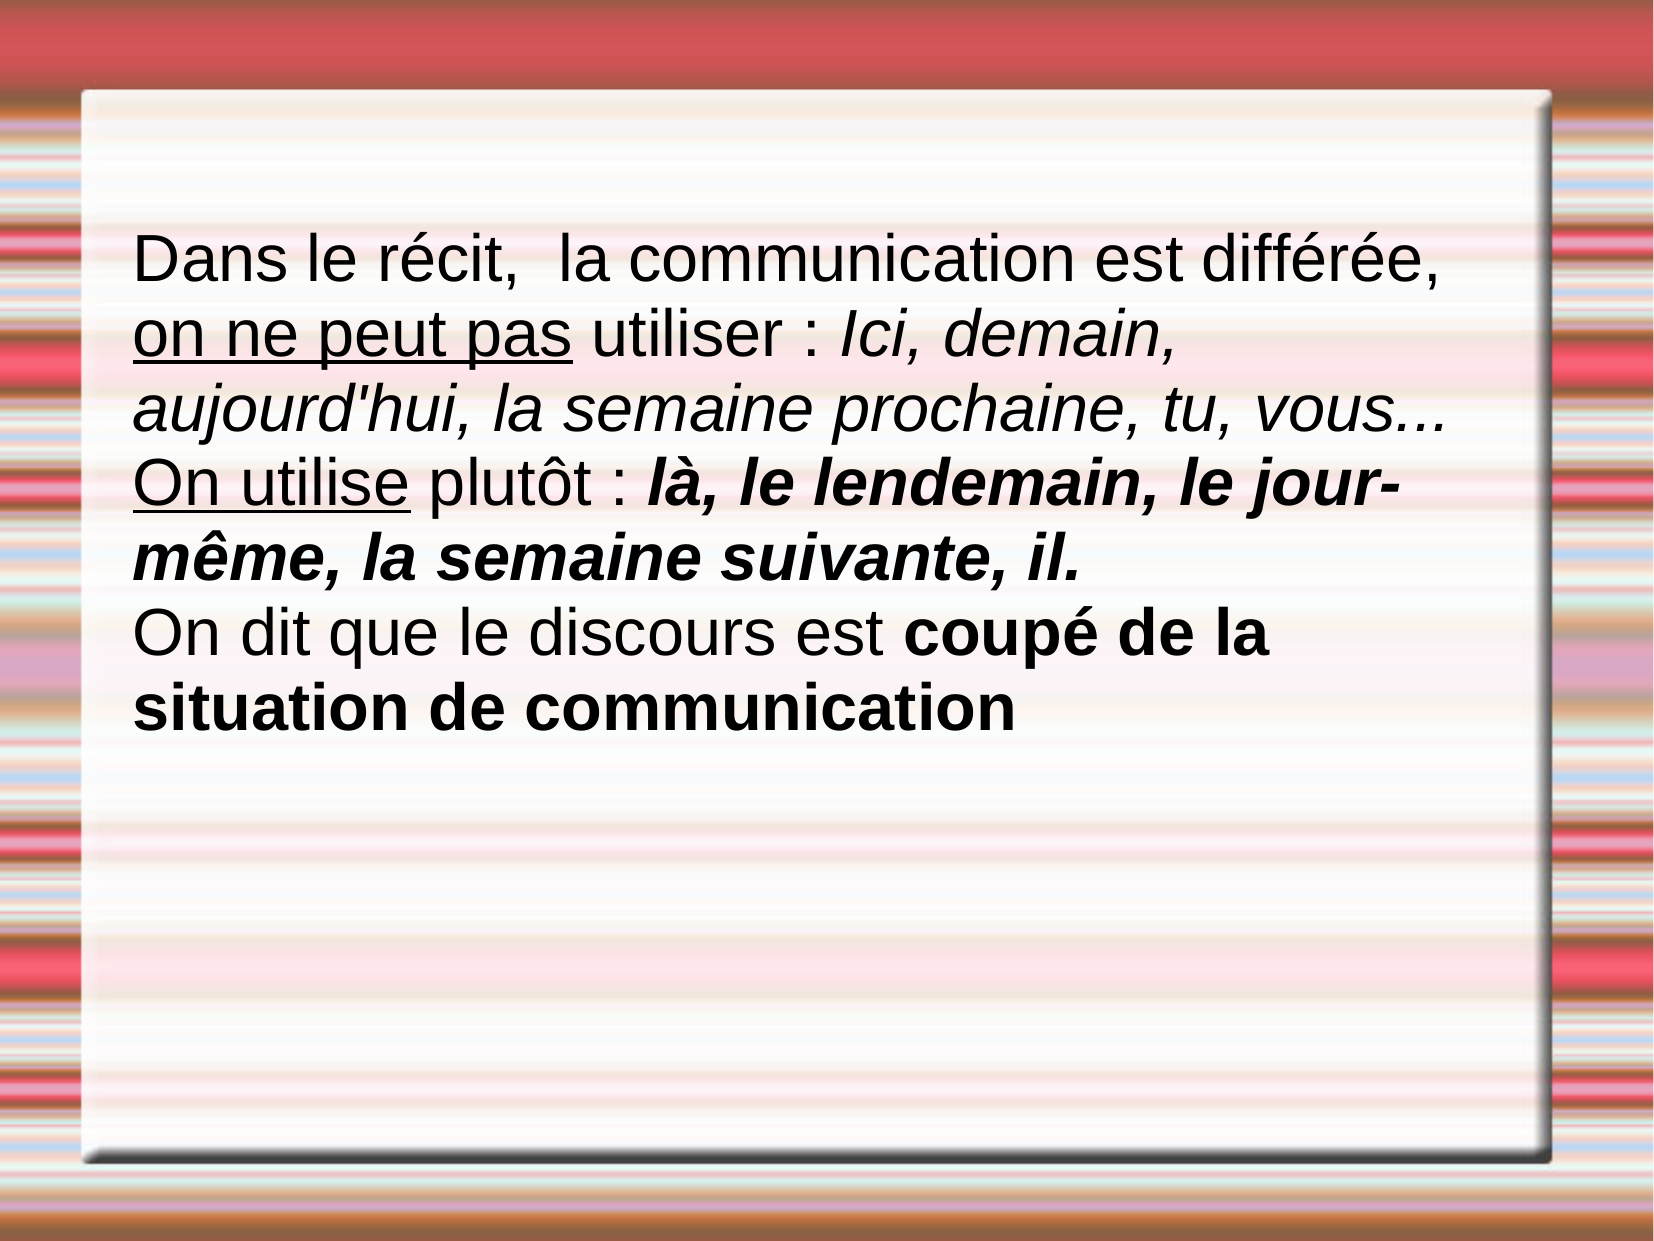

Dans le récit, la communication est différée, on ne peut pas utiliser : Ici, demain, aujourd'hui, la semaine prochaine, tu, vous...
On utilise plutôt : là, le lendemain, le jour-même, la semaine suivante, il.
On dit que le discours est coupé de la situation de communication